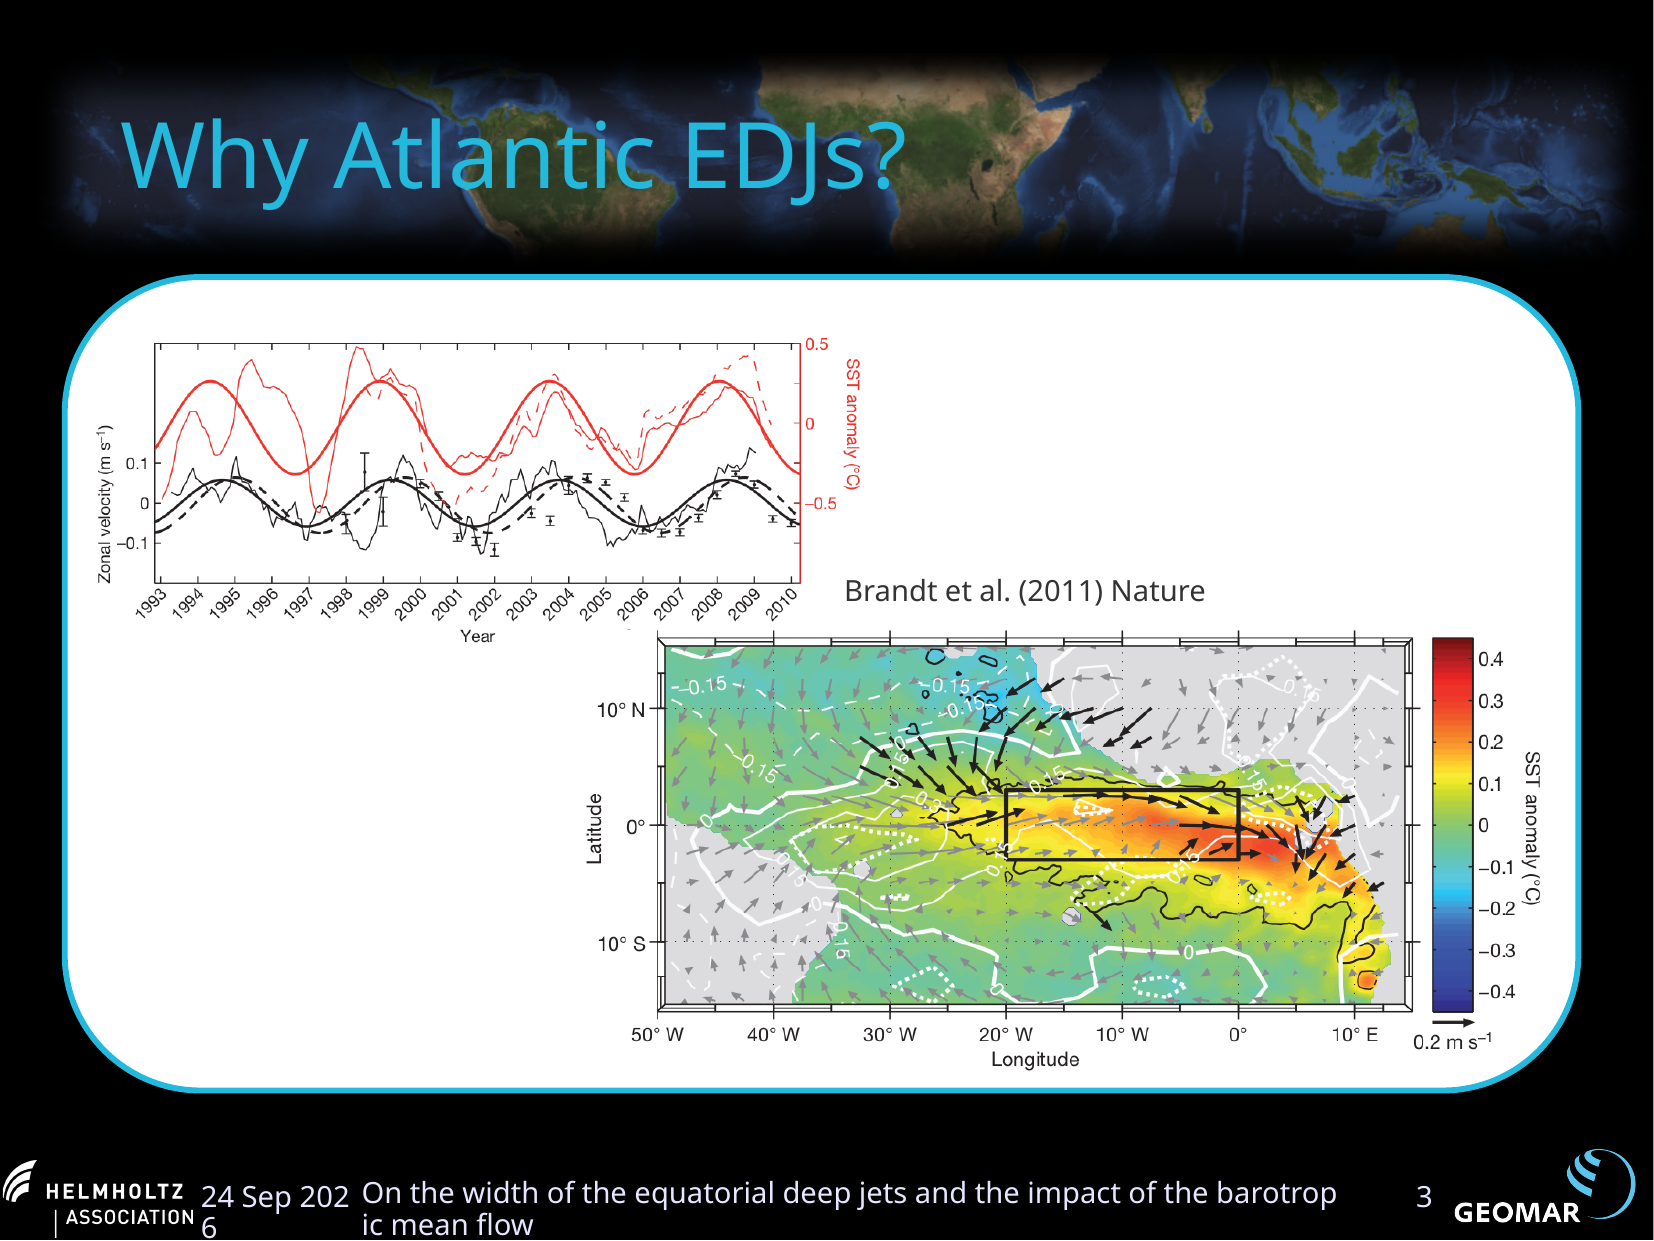

# Why Atlantic EDJs?
Brandt et al. (2011) Nature
On the width of the equatorial deep jets and the impact of the barotropic mean flow
3